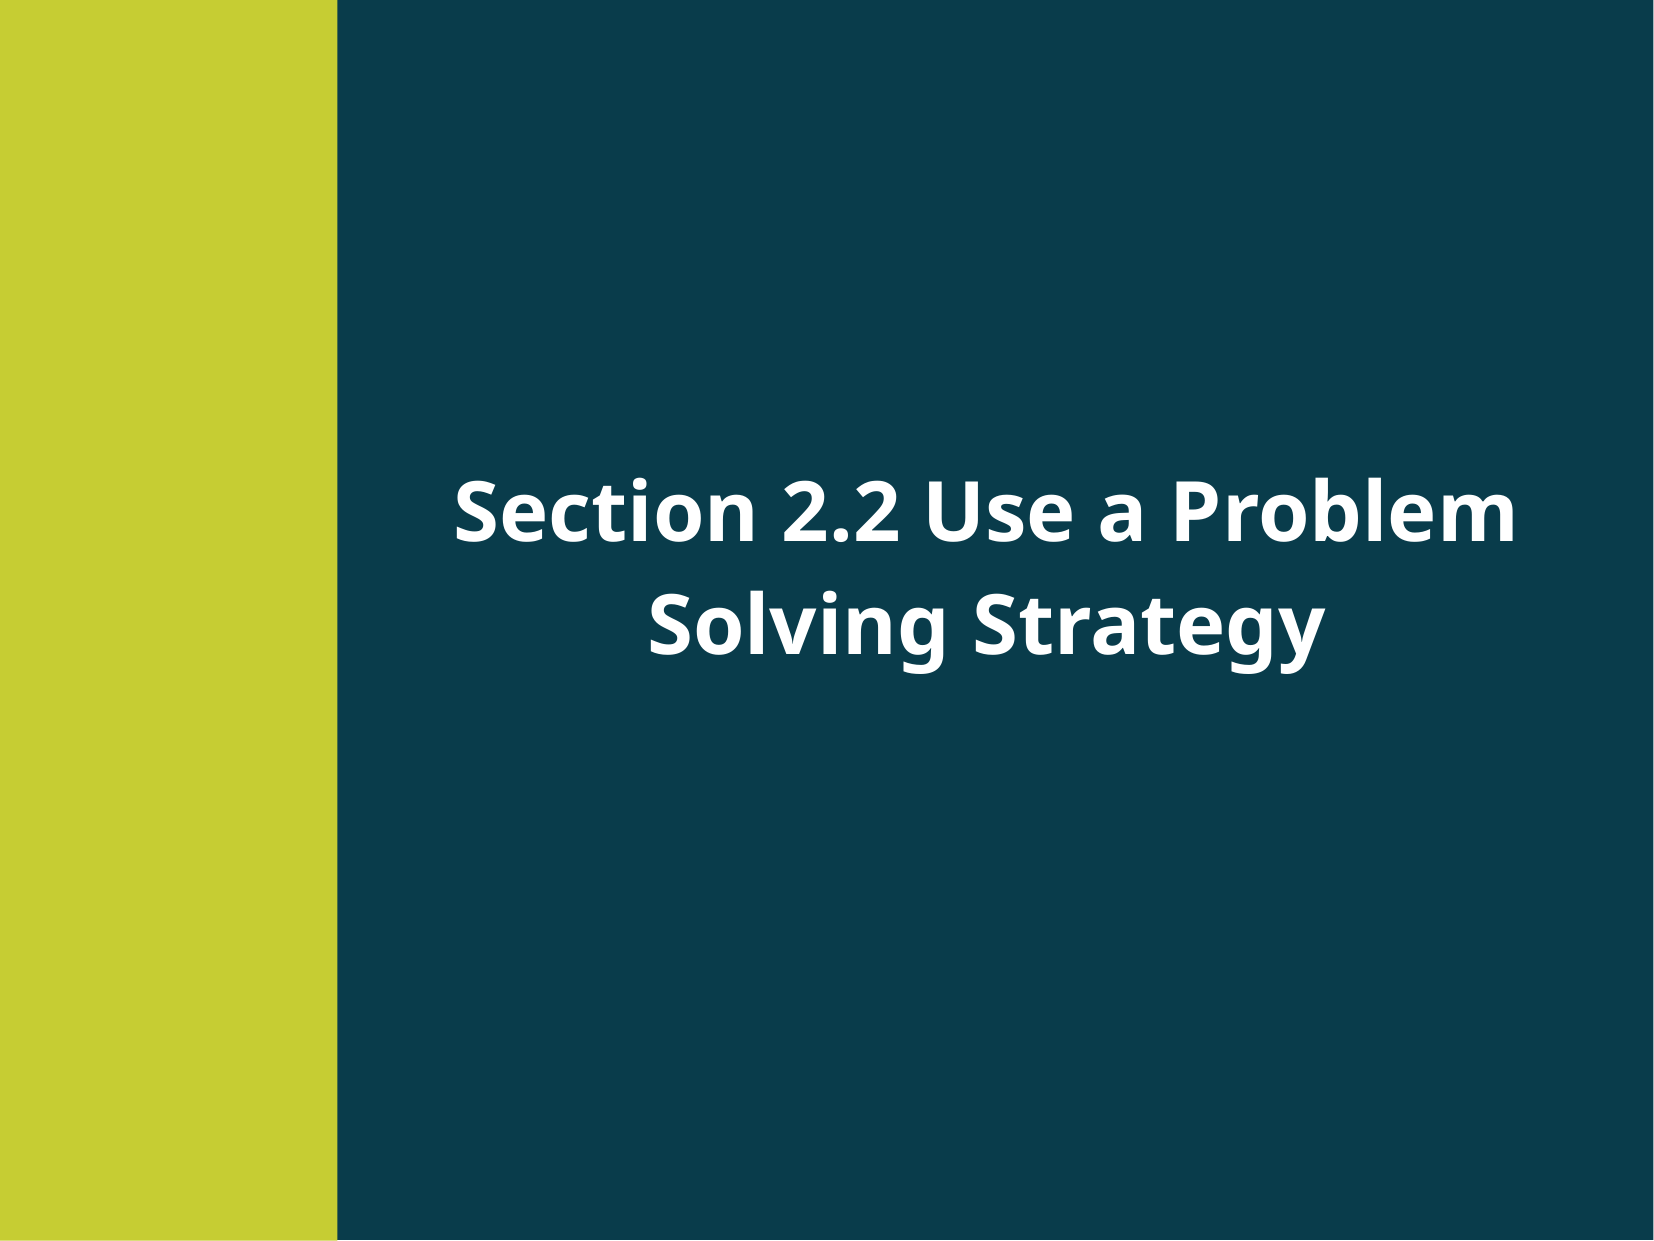

# Section 2.2 Use a Problem Solving Strategy